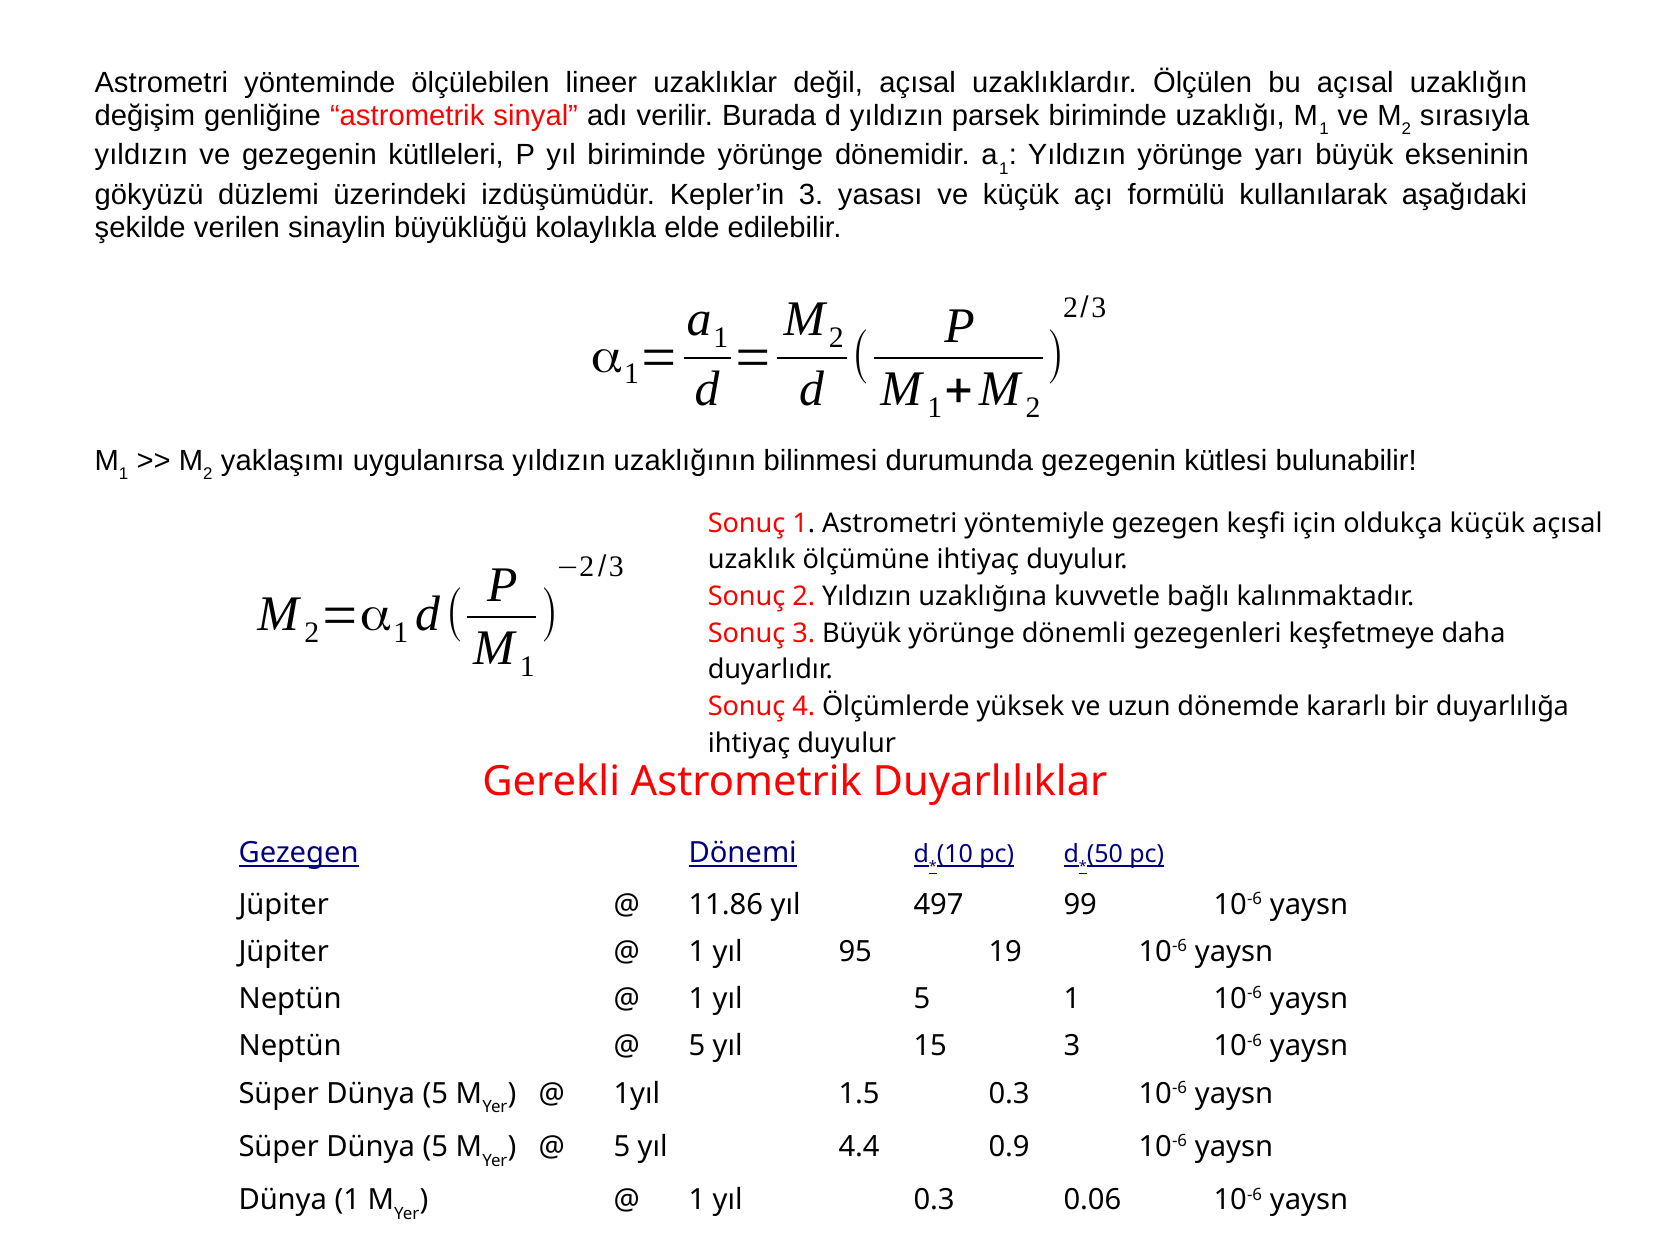

Astrometri yönteminde ölçülebilen lineer uzaklıklar değil, açısal uzaklıklardır. Ölçülen bu açısal uzaklığın değişim genliğine “astrometrik sinyal” adı verilir. Burada d yıldızın parsek biriminde uzaklığı, M1 ve M2 sırasıyla yıldızın ve gezegenin kütlleleri, P yıl biriminde yörünge dönemidir. a1: Yıldızın yörünge yarı büyük ekseninin gökyüzü düzlemi üzerindeki izdüşümüdür. Kepler’in 3. yasası ve küçük açı formülü kullanılarak aşağıdaki şekilde verilen sinaylin büyüklüğü kolaylıkla elde edilebilir.
M1 >> M2 yaklaşımı uygulanırsa yıldızın uzaklığının bilinmesi durumunda gezegenin kütlesi bulunabilir!
Sonuç 1. Astrometri yöntemiyle gezegen keşfi için oldukça küçük açısal uzaklık ölçümüne ihtiyaç duyulur.
Sonuç 2. Yıldızın uzaklığına kuvvetle bağlı kalınmaktadır.
Sonuç 3. Büyük yörünge dönemli gezegenleri keşfetmeye daha duyarlıdır.
Sonuç 4. Ölçümlerde yüksek ve uzun dönemde kararlı bir duyarlılığa ihtiyaç duyulur
Gerekli Astrometrik Duyarlılıklar
Gezegen					Dönemi		d*(10 pc)	d*(50 pc)
Jüpiter 				@ 	11.86 yıl 		497		99		10-6 yaysn
Jüpiter 				@ 	1 yıl 		95		19		10-6 yaysn
Neptün 				@ 	1 yıl	 		5		1		10-6 yaysn
Neptün 				@ 	5 yıl			15		3		10-6 yaysn
Süper Dünya (5 MYer) 	@ 	1yıl			1.5		0.3		10-6 yaysn
Süper Dünya (5 MYer) 	@ 	5 yıl	 		4.4		0.9		10-6 yaysn
Dünya (1 MYer) 			@ 	1 yıl	 		0.3		0.06		10-6 yaysn